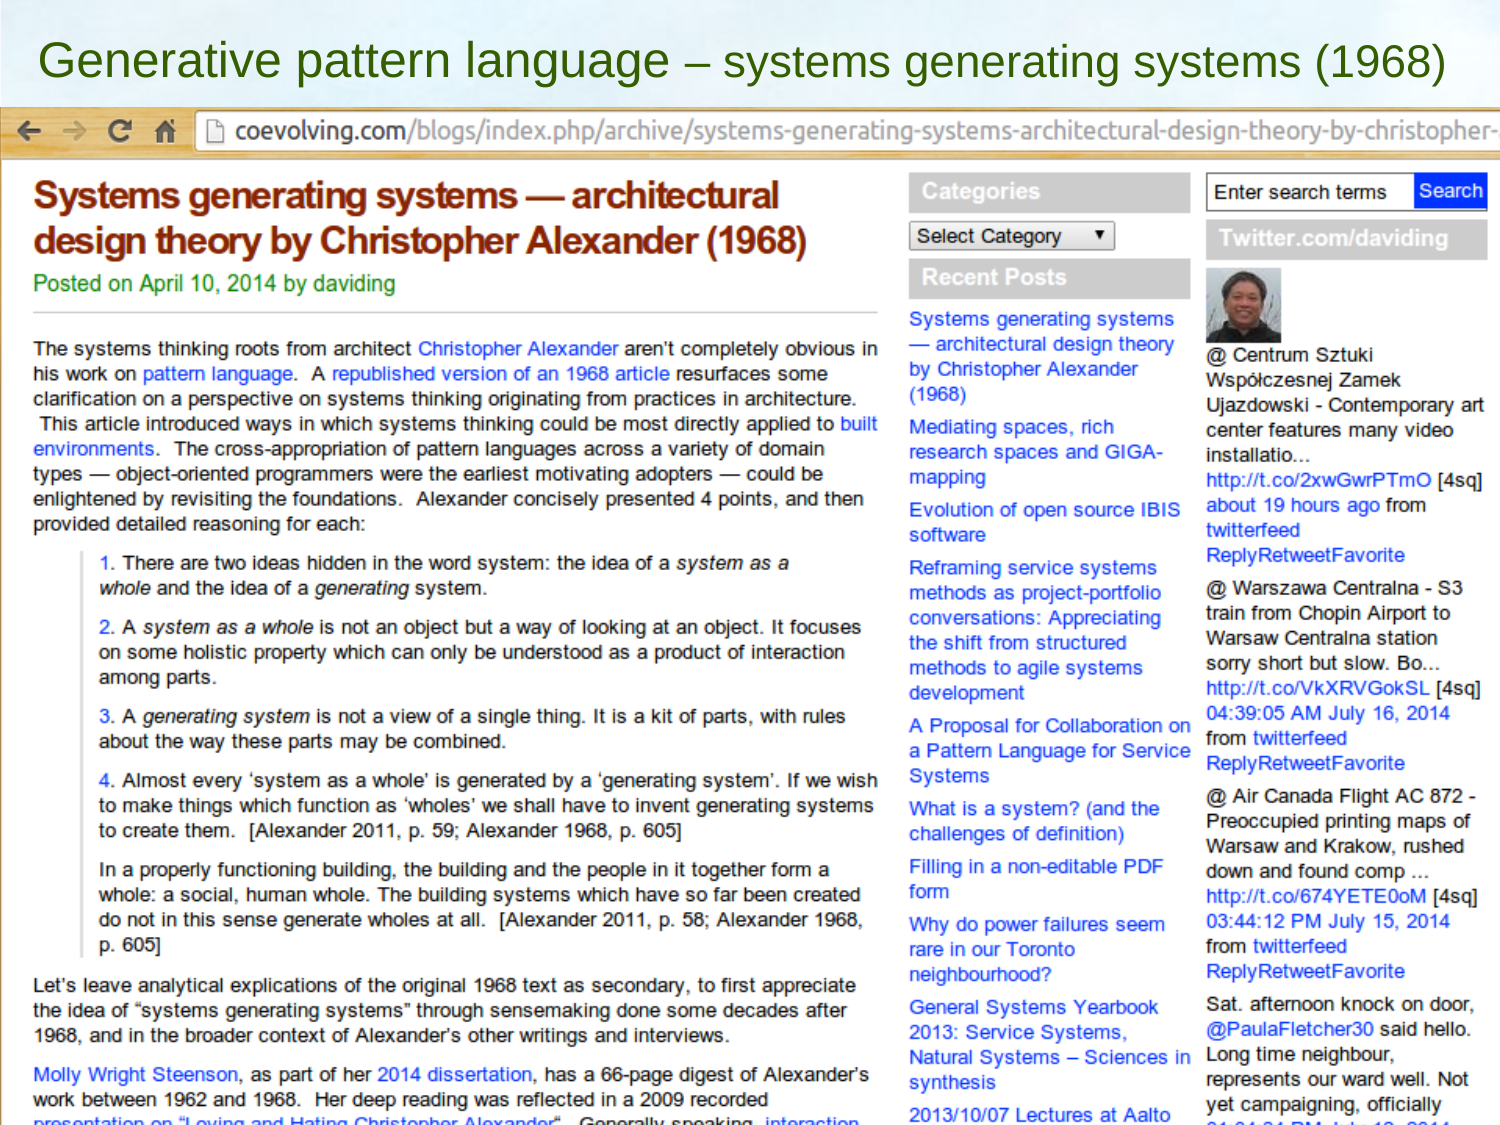

# Generative pattern language – systems generating systems (1968)
An Invitation to Service Systems Thinking
October 2014
65